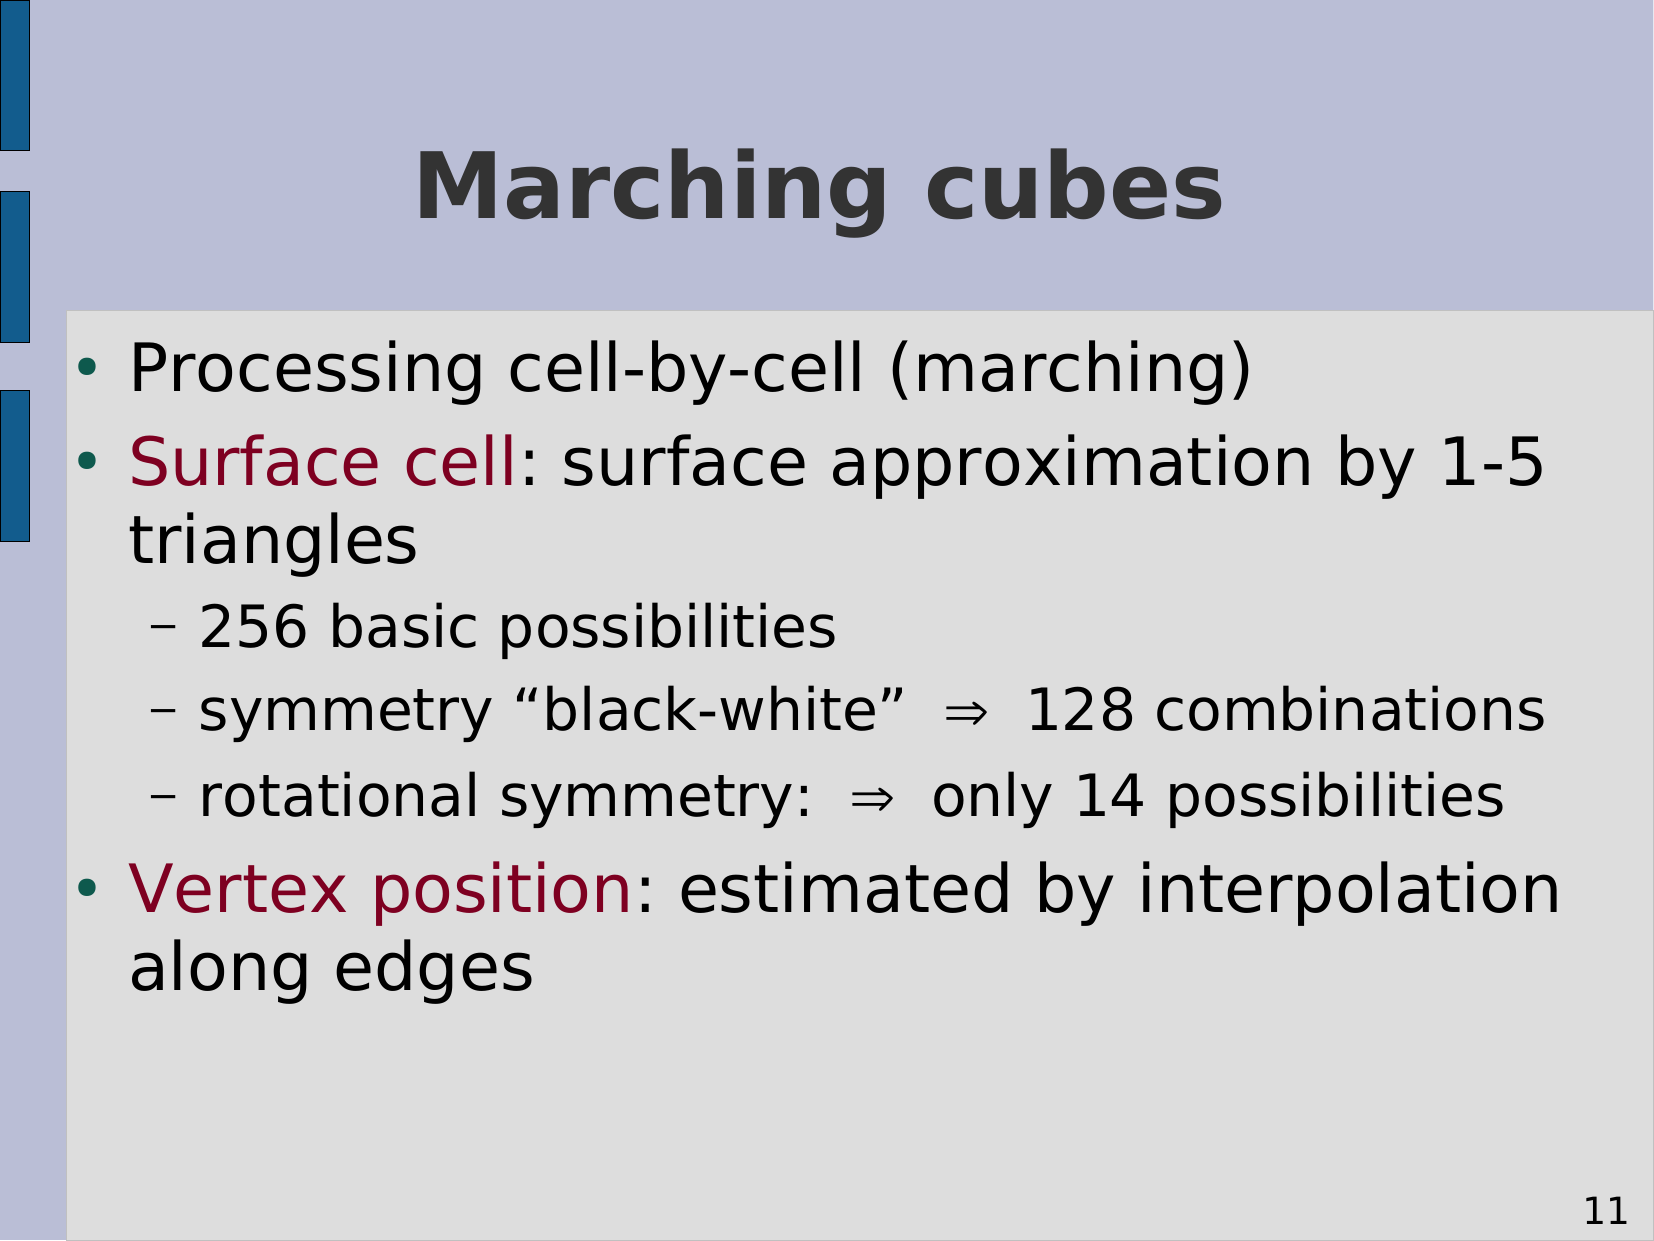

# Marching cubes
Processing cell-by-cell (marching)
Surface cell: surface approximation by 1-5 triangles
256 basic possibilities
symmetry “black-white”  128 combinations
rotational symmetry:  only 14 possibilities
Vertex position: estimated by interpolation along edges